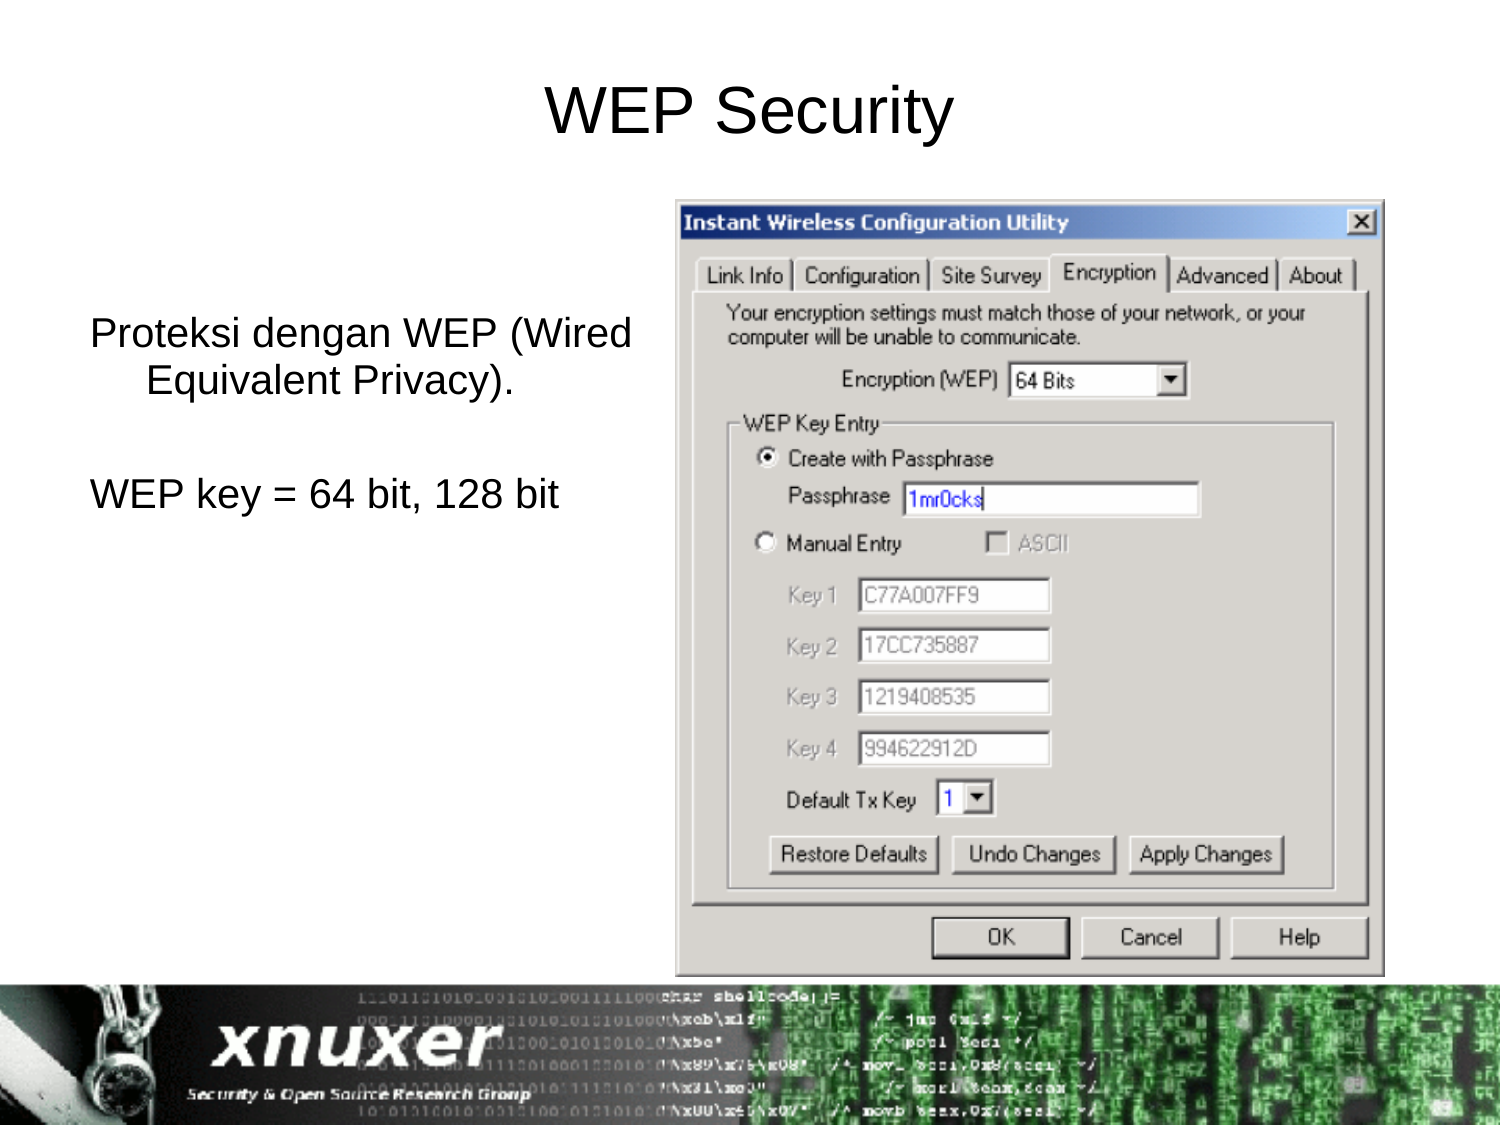

# WEP Security
Proteksi dengan WEP (Wired Equivalent Privacy).
WEP key = 64 bit, 128 bit